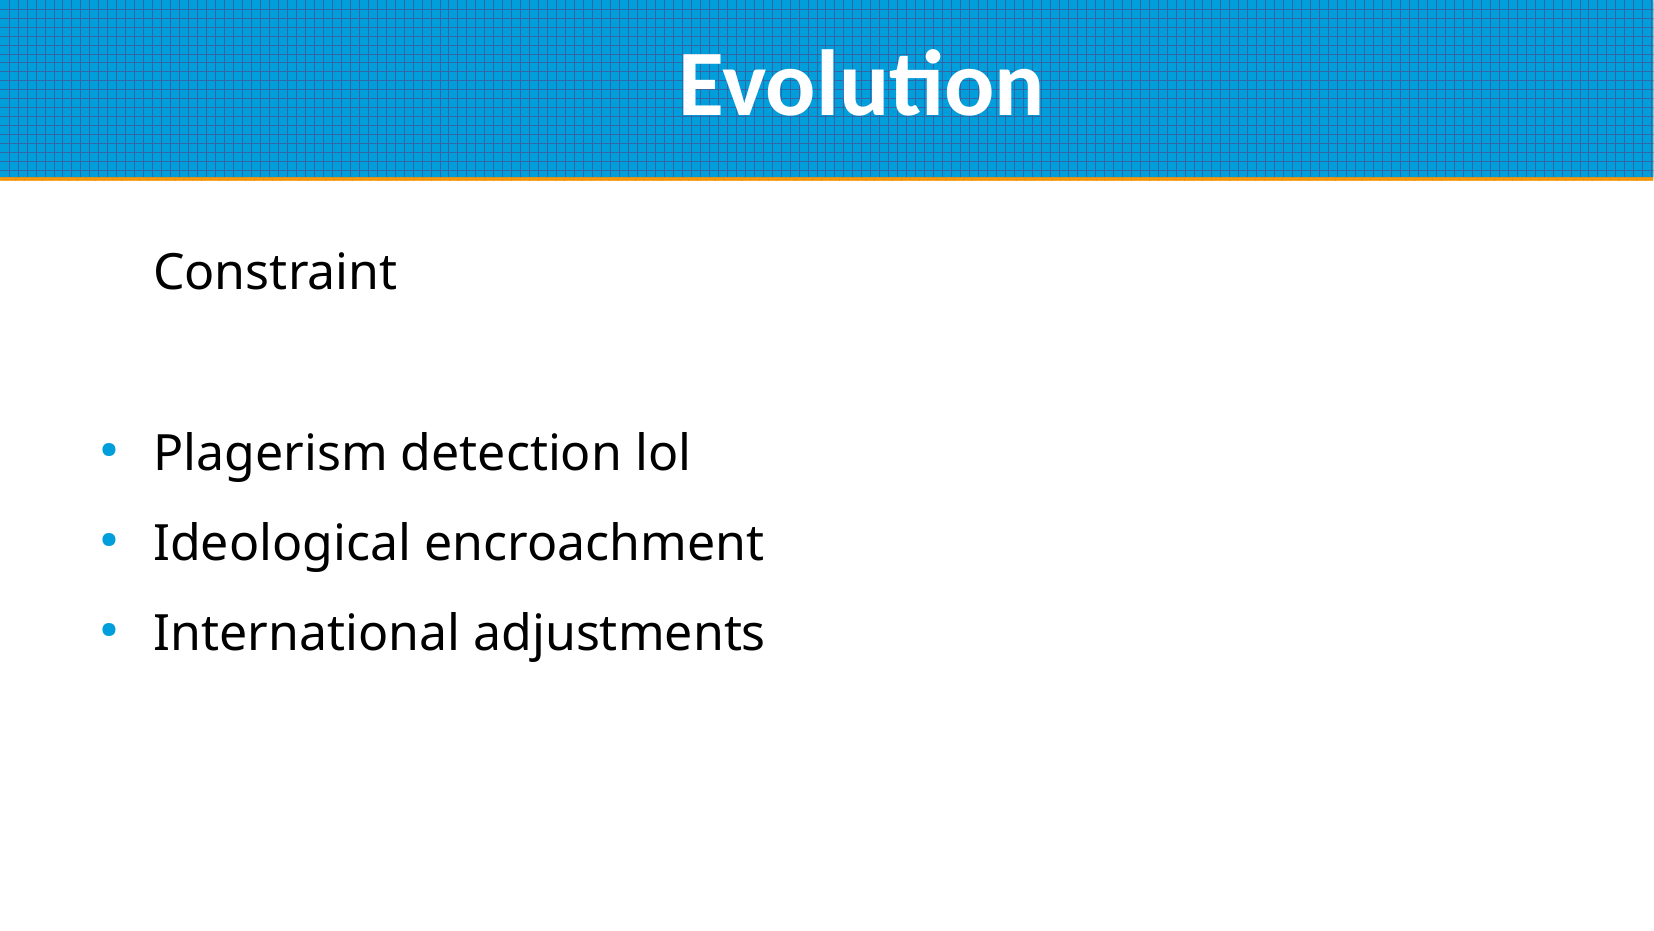

# Evolution
Constraint
Plagerism detection lol
Ideological encroachment
International adjustments